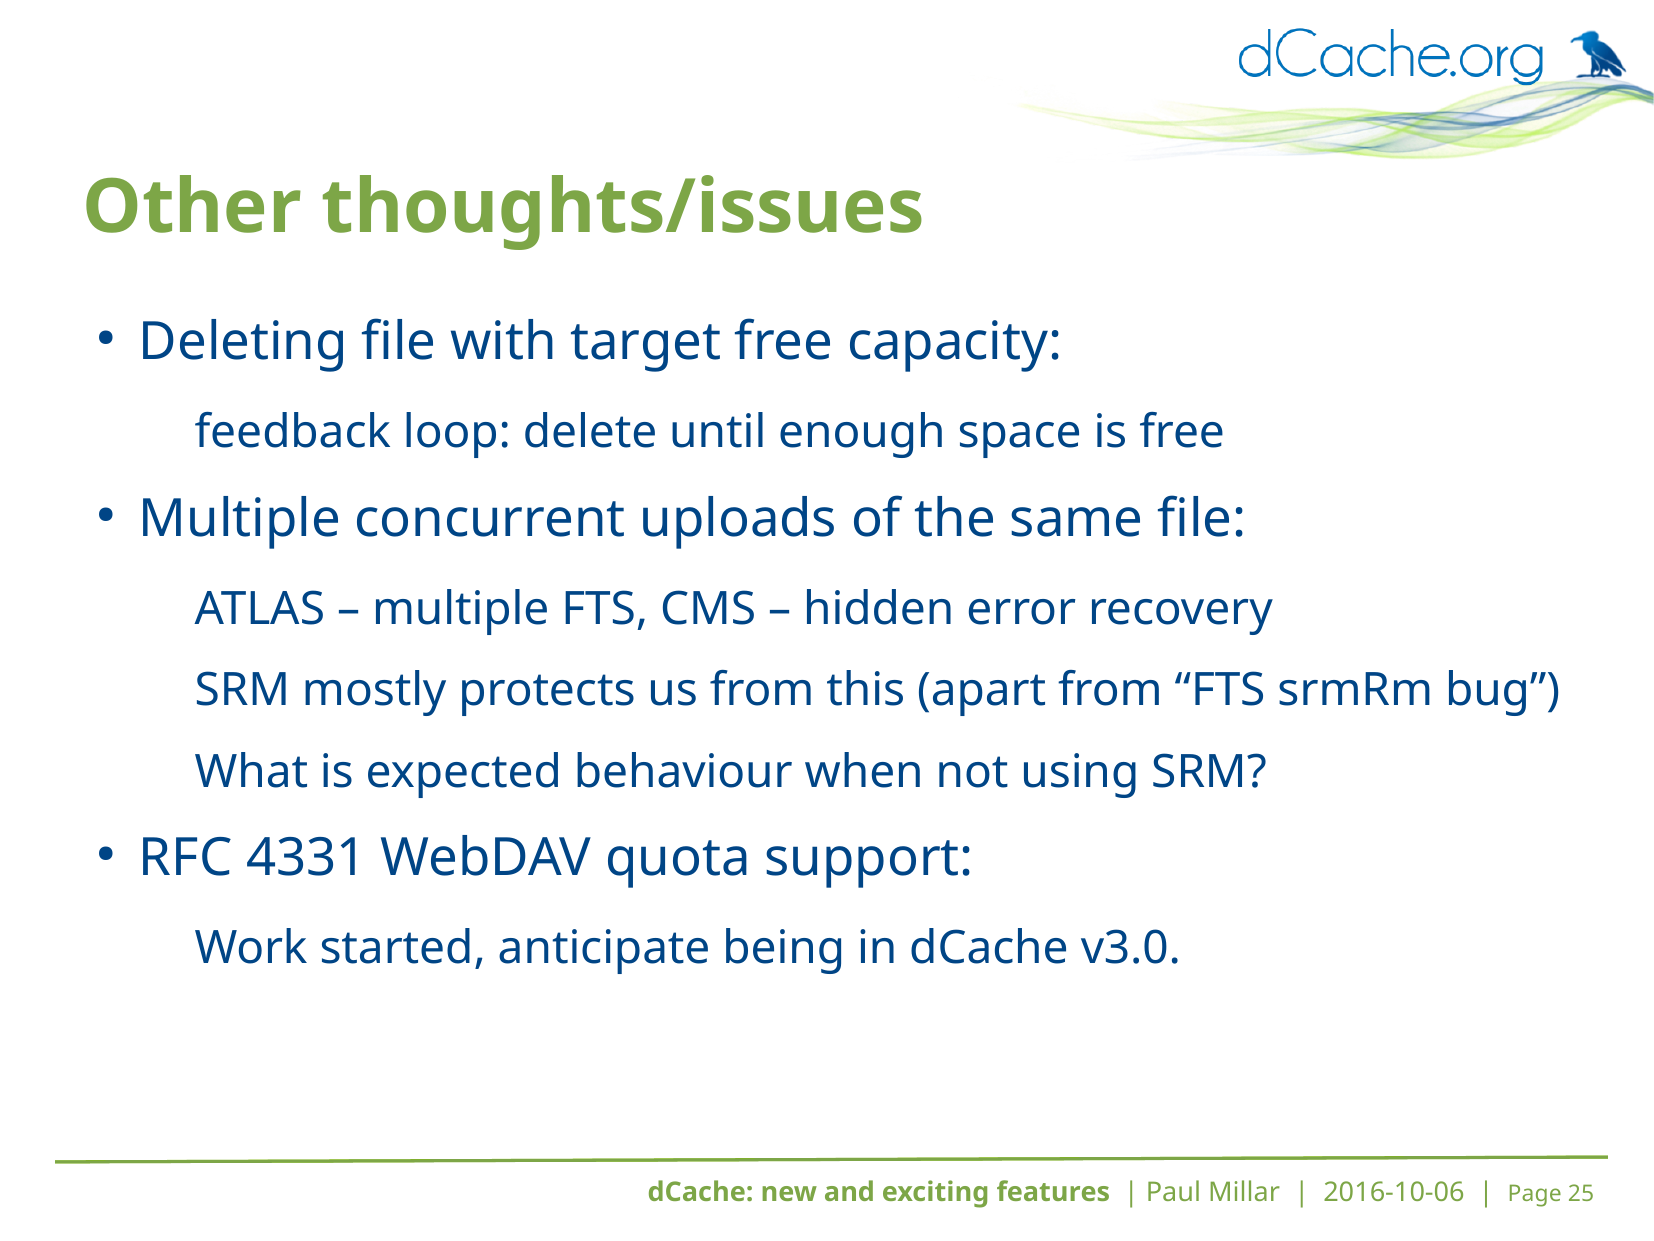

# Other thoughts/issues
Deleting file with target free capacity:
feedback loop: delete until enough space is free
Multiple concurrent uploads of the same file:
ATLAS – multiple FTS, CMS – hidden error recovery
SRM mostly protects us from this (apart from “FTS srmRm bug”)
What is expected behaviour when not using SRM?
RFC 4331 WebDAV quota support:
Work started, anticipate being in dCache v3.0.
25